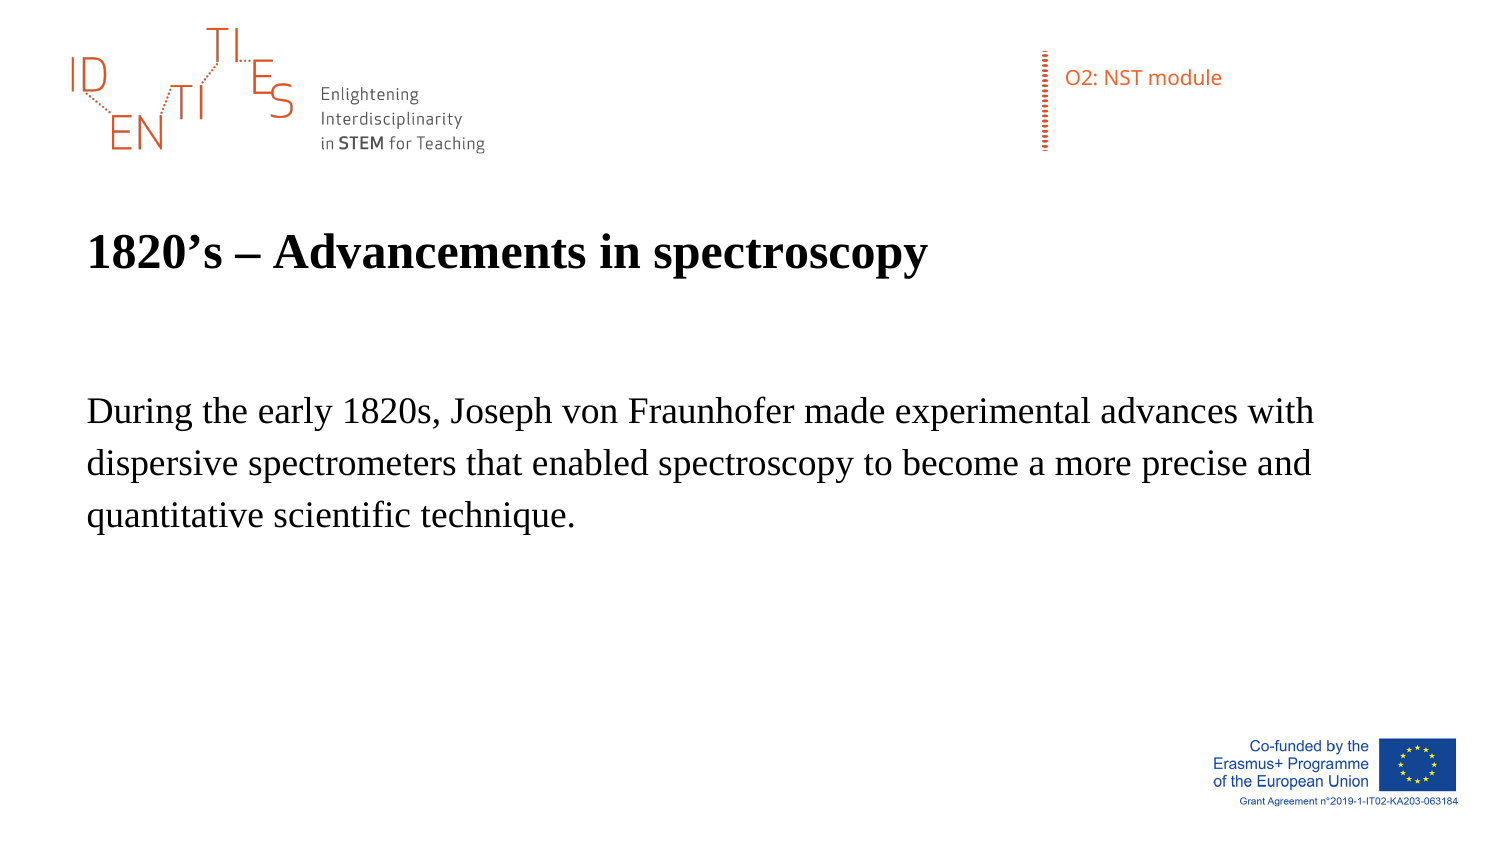

O2: NST module
1820’s – Advancements in spectroscopy
During the early 1820s, Joseph von Fraunhofer made experimental advances with dispersive spectrometers that enabled spectroscopy to become a more precise and quantitative scientific technique.